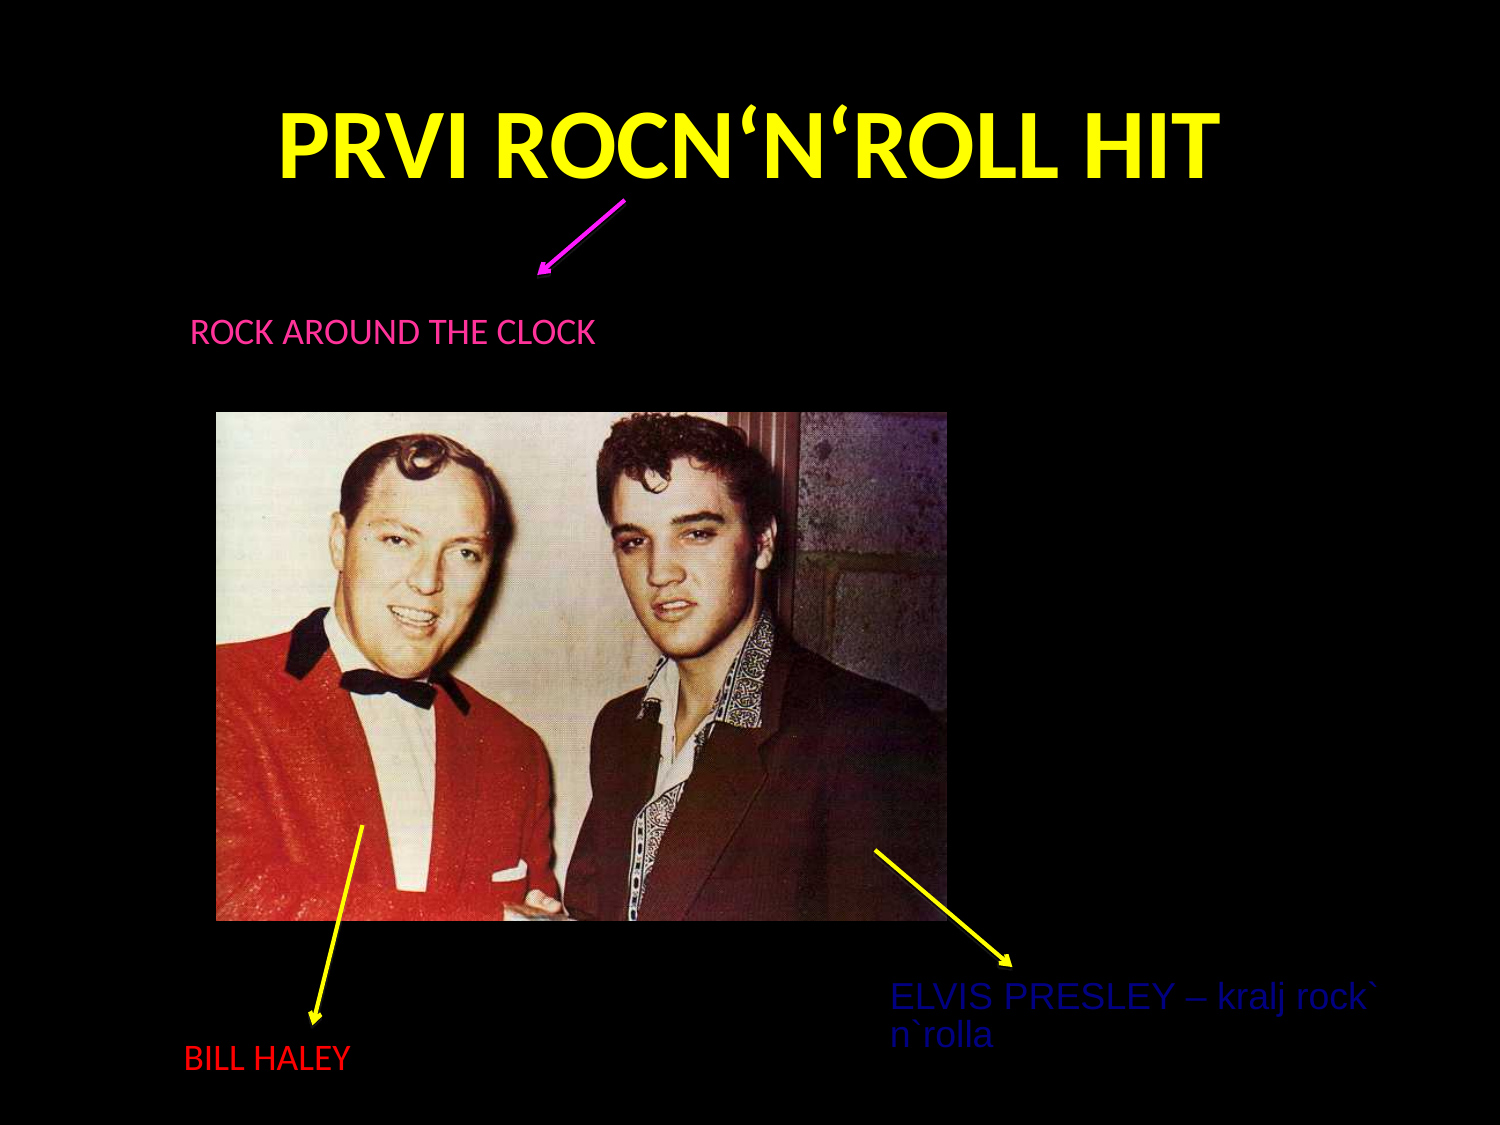

# PRVI ROCN‘N‘ROLL HIT
ROCK AROUND THE CLOCK
ELVIS PRESLEY – kralj rock` n`rolla
BILL HALEY